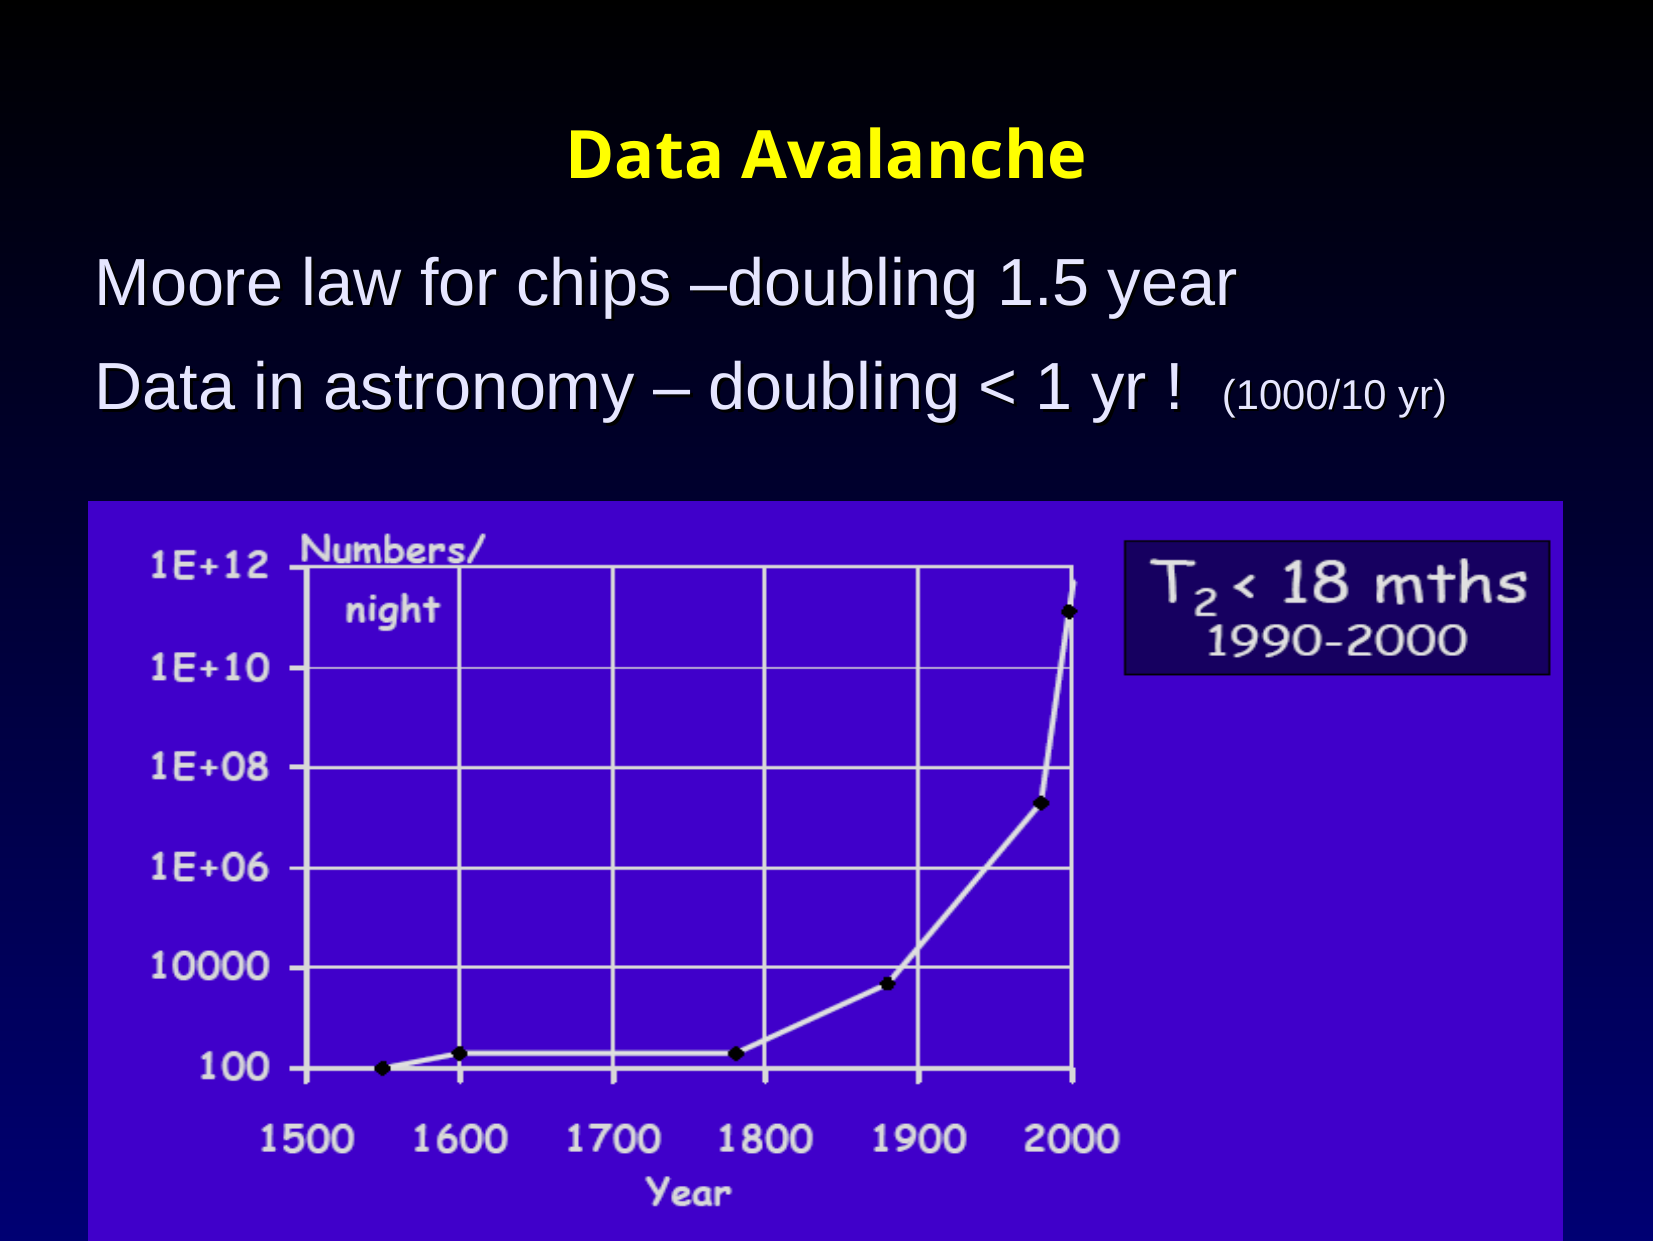

# Data Avalanche
Moore law for chips –doubling 1.5 year
Data in astronomy – doubling < 1 yr ! (1000/10 yr)